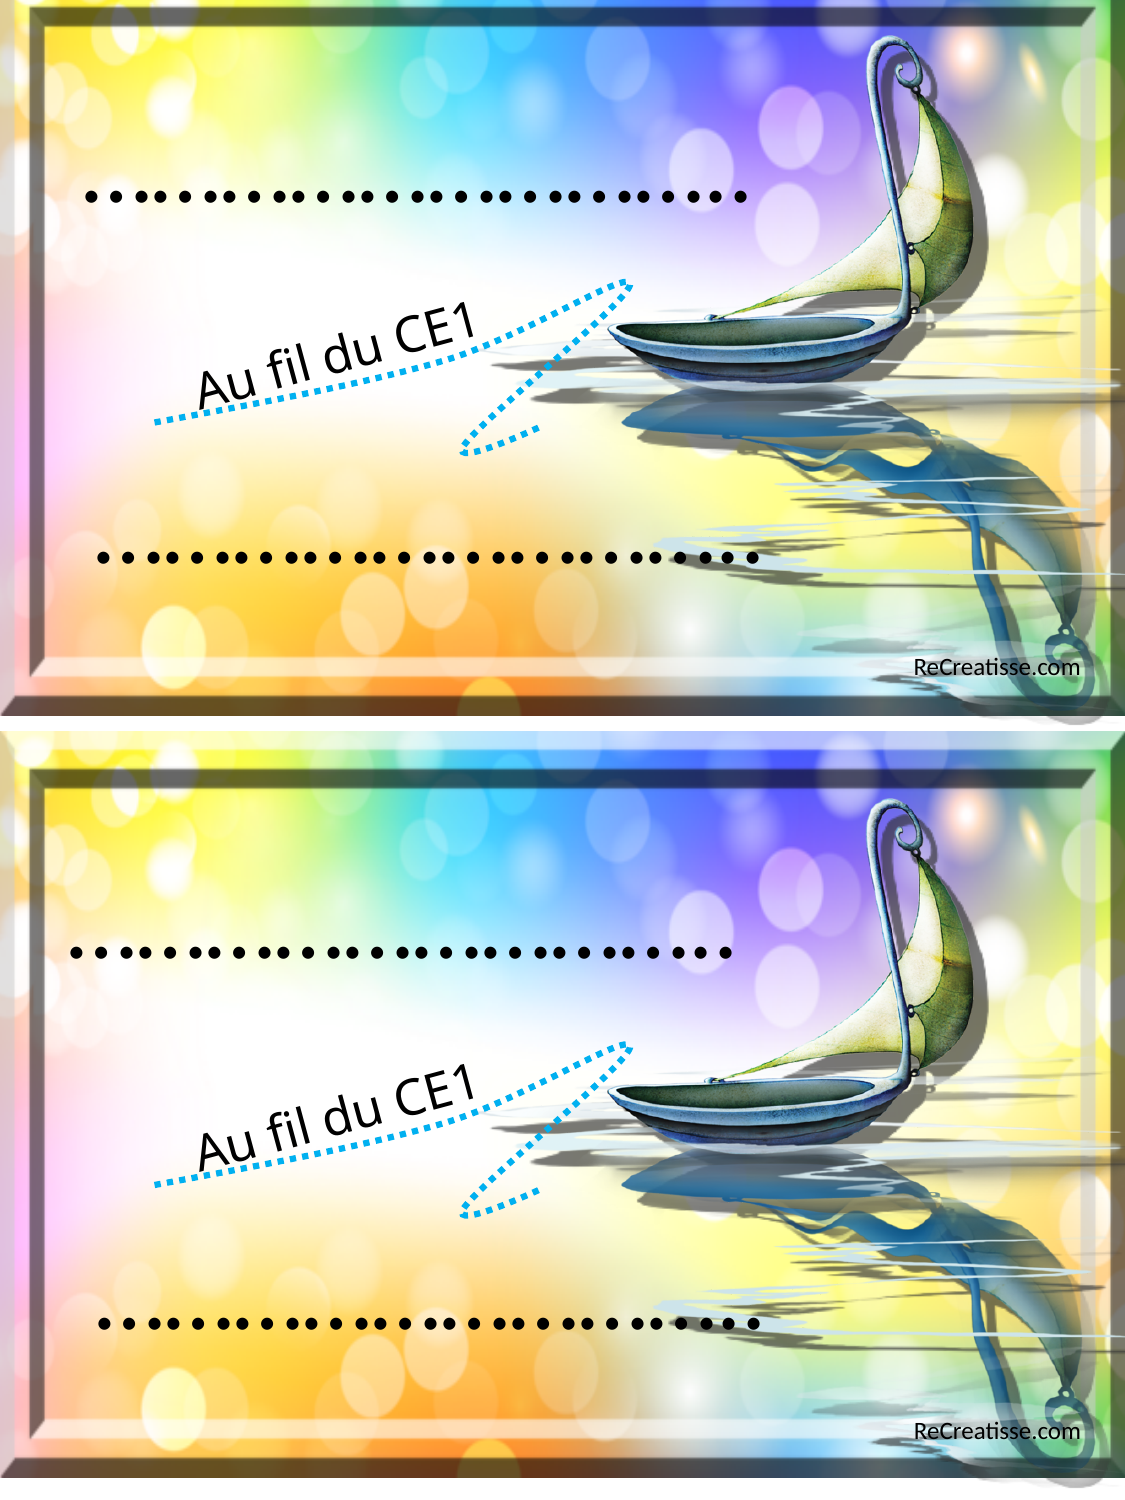

………………………..
Au fil du CE1
………………………..
ReCreatisse.com
………………………..
Au fil du CE1
………………………..
ReCreatisse.com